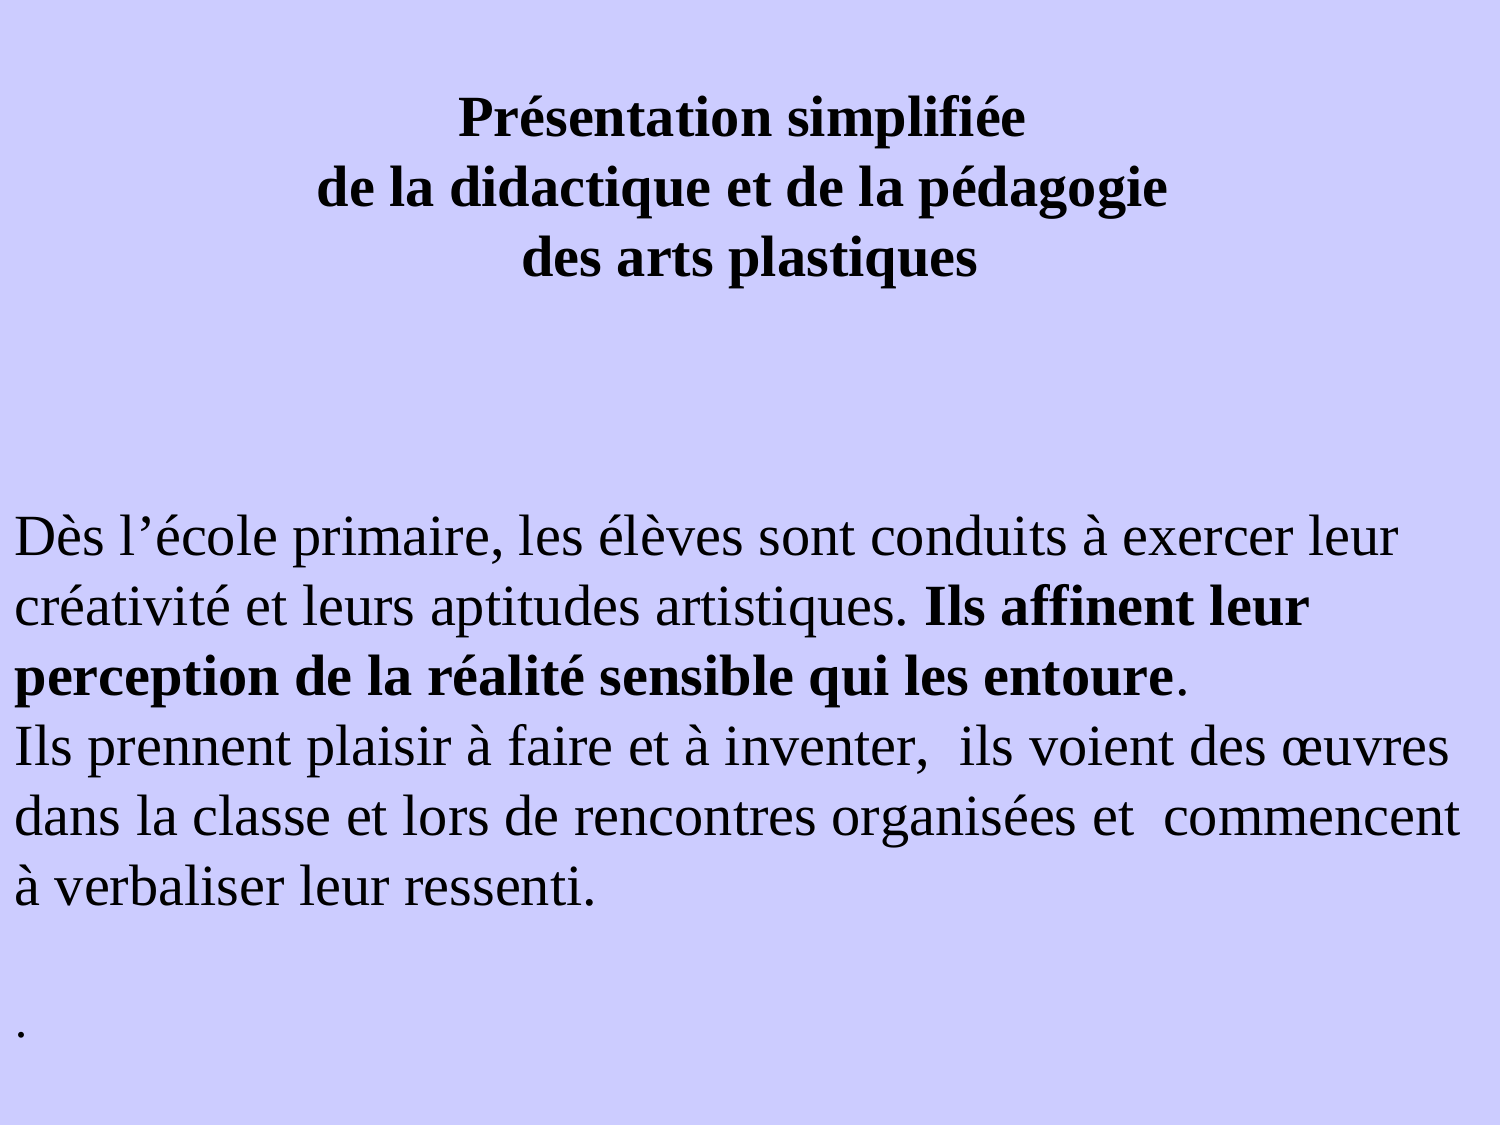

Présentation simplifiée
de la didactique et de la pédagogie
des arts plastiques
Dès l’école primaire, les élèves sont conduits à exercer leur créativité et leurs aptitudes artistiques. Ils affinent leur perception de la réalité sensible qui les entoure.
Ils prennent plaisir à faire et à inventer, ils voient des œuvres dans la classe et lors de rencontres organisées et commencent à verbaliser leur ressenti.
.